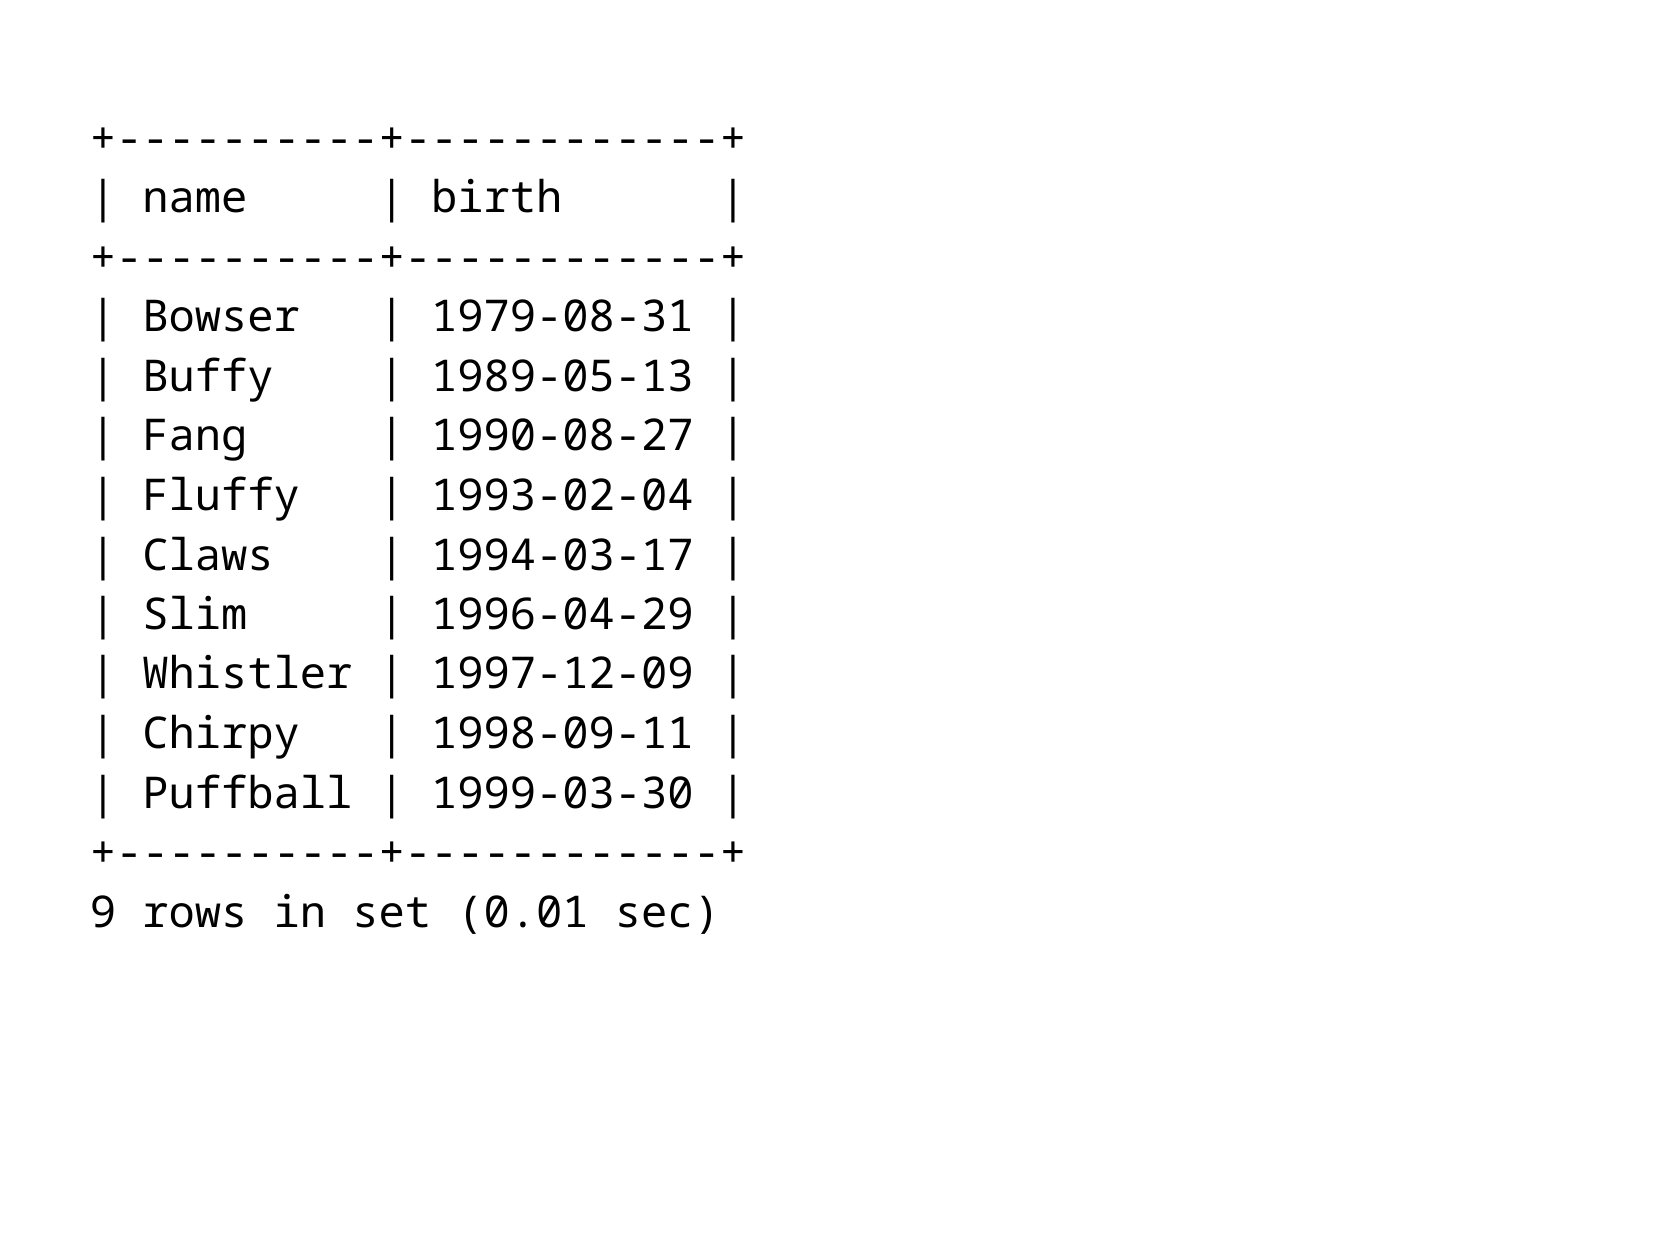

+----------+------------+
| name | birth |
+----------+------------+
| Bowser | 1979-08-31 |
| Buffy | 1989-05-13 |
| Fang | 1990-08-27 |
| Fluffy | 1993-02-04 |
| Claws | 1994-03-17 |
| Slim | 1996-04-29 |
| Whistler | 1997-12-09 |
| Chirpy | 1998-09-11 |
| Puffball | 1999-03-30 |
+----------+------------+
9 rows in set (0.01 sec)